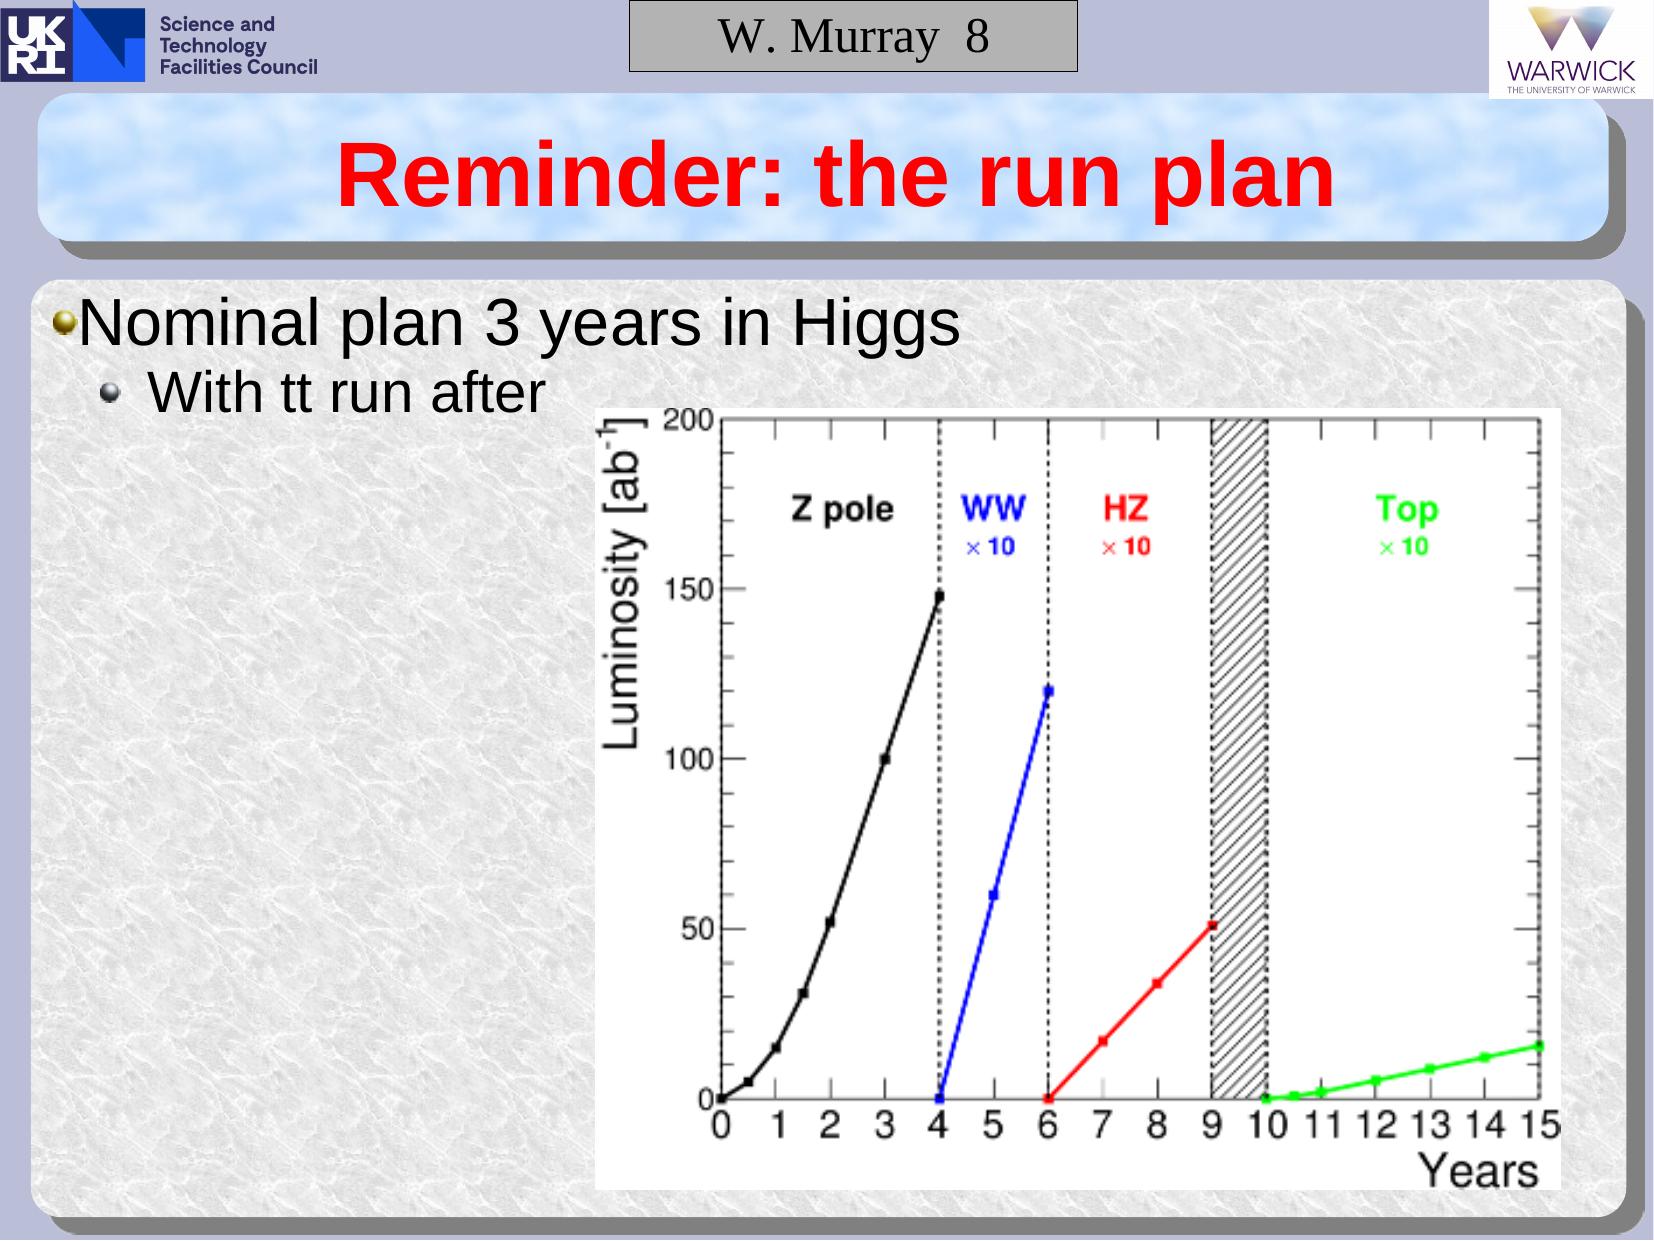

# Reminder: the run plan
Nominal plan 3 years in Higgs
With tt run after